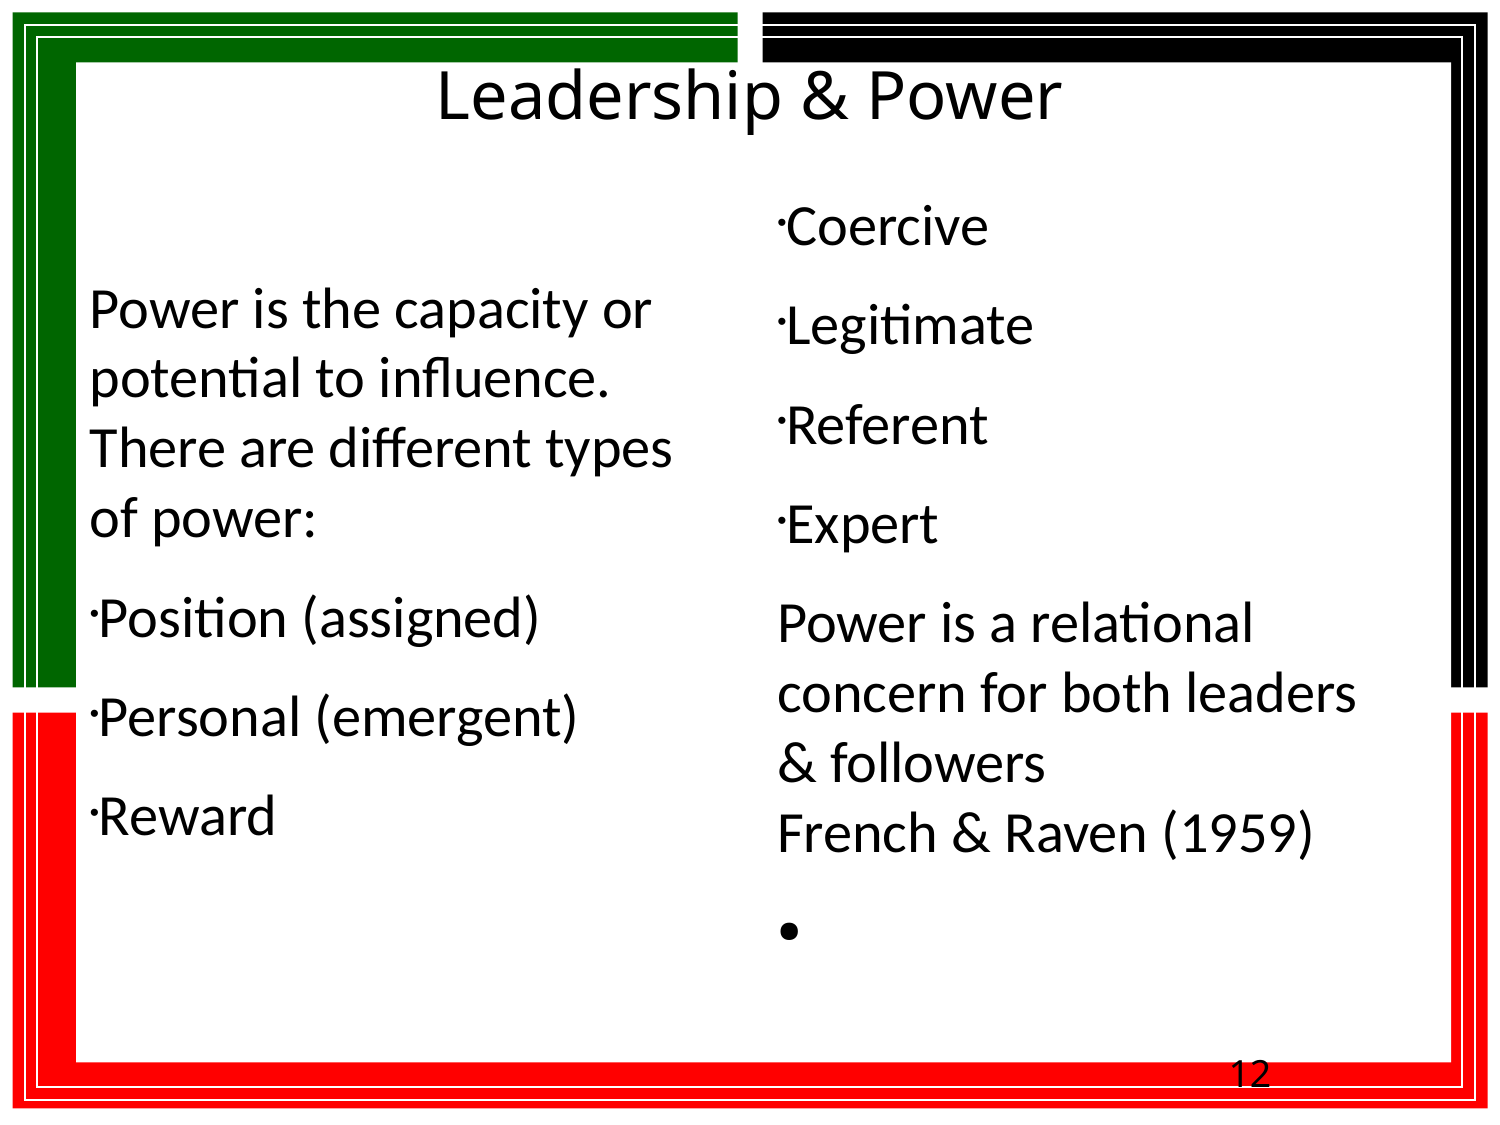

a
# Leadership & Power
Coercive
Legitimate
Referent
Expert
Power is a relational concern for both leaders & followers				French & Raven (1959)
Power is the capacity or potential to influence. There are different types of power:
Position (assigned)
Personal (emergent)
Reward